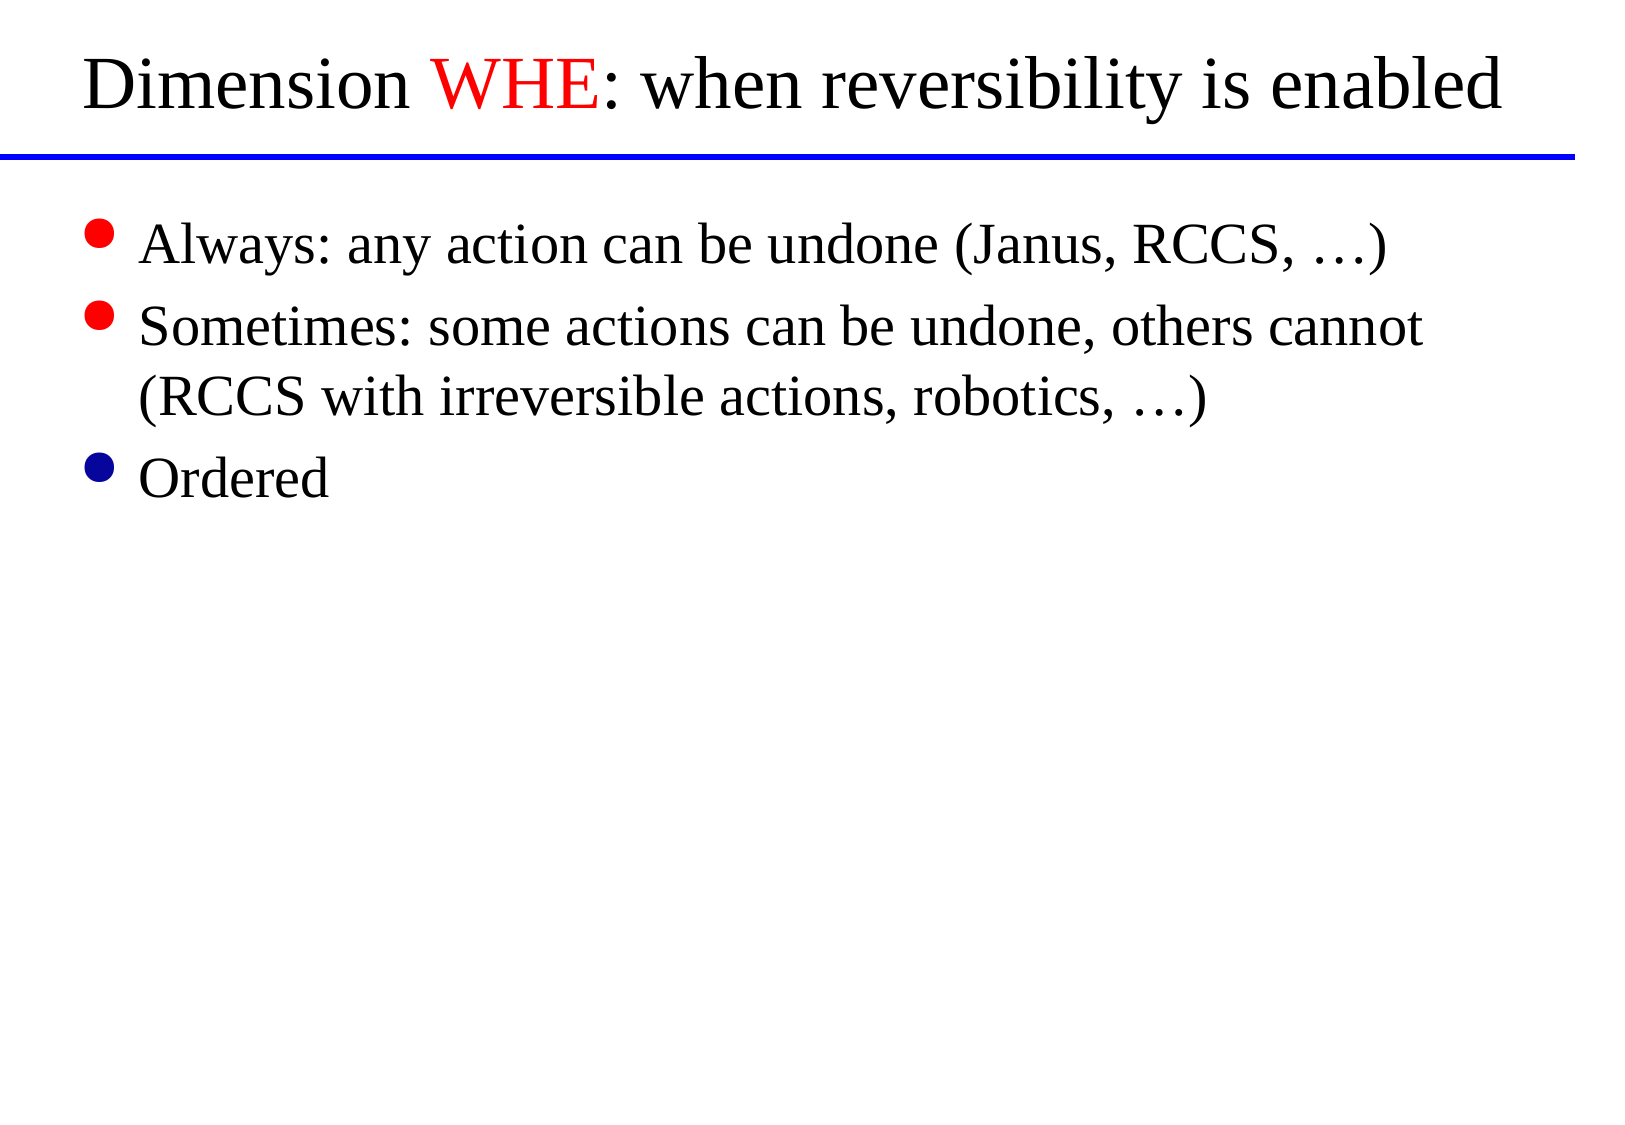

# Dimension WHE: when reversibility is enabled
Always: any action can be undone (Janus, RCCS, …)
Sometimes: some actions can be undone, others cannot (RCCS with irreversible actions, robotics, …)
Ordered